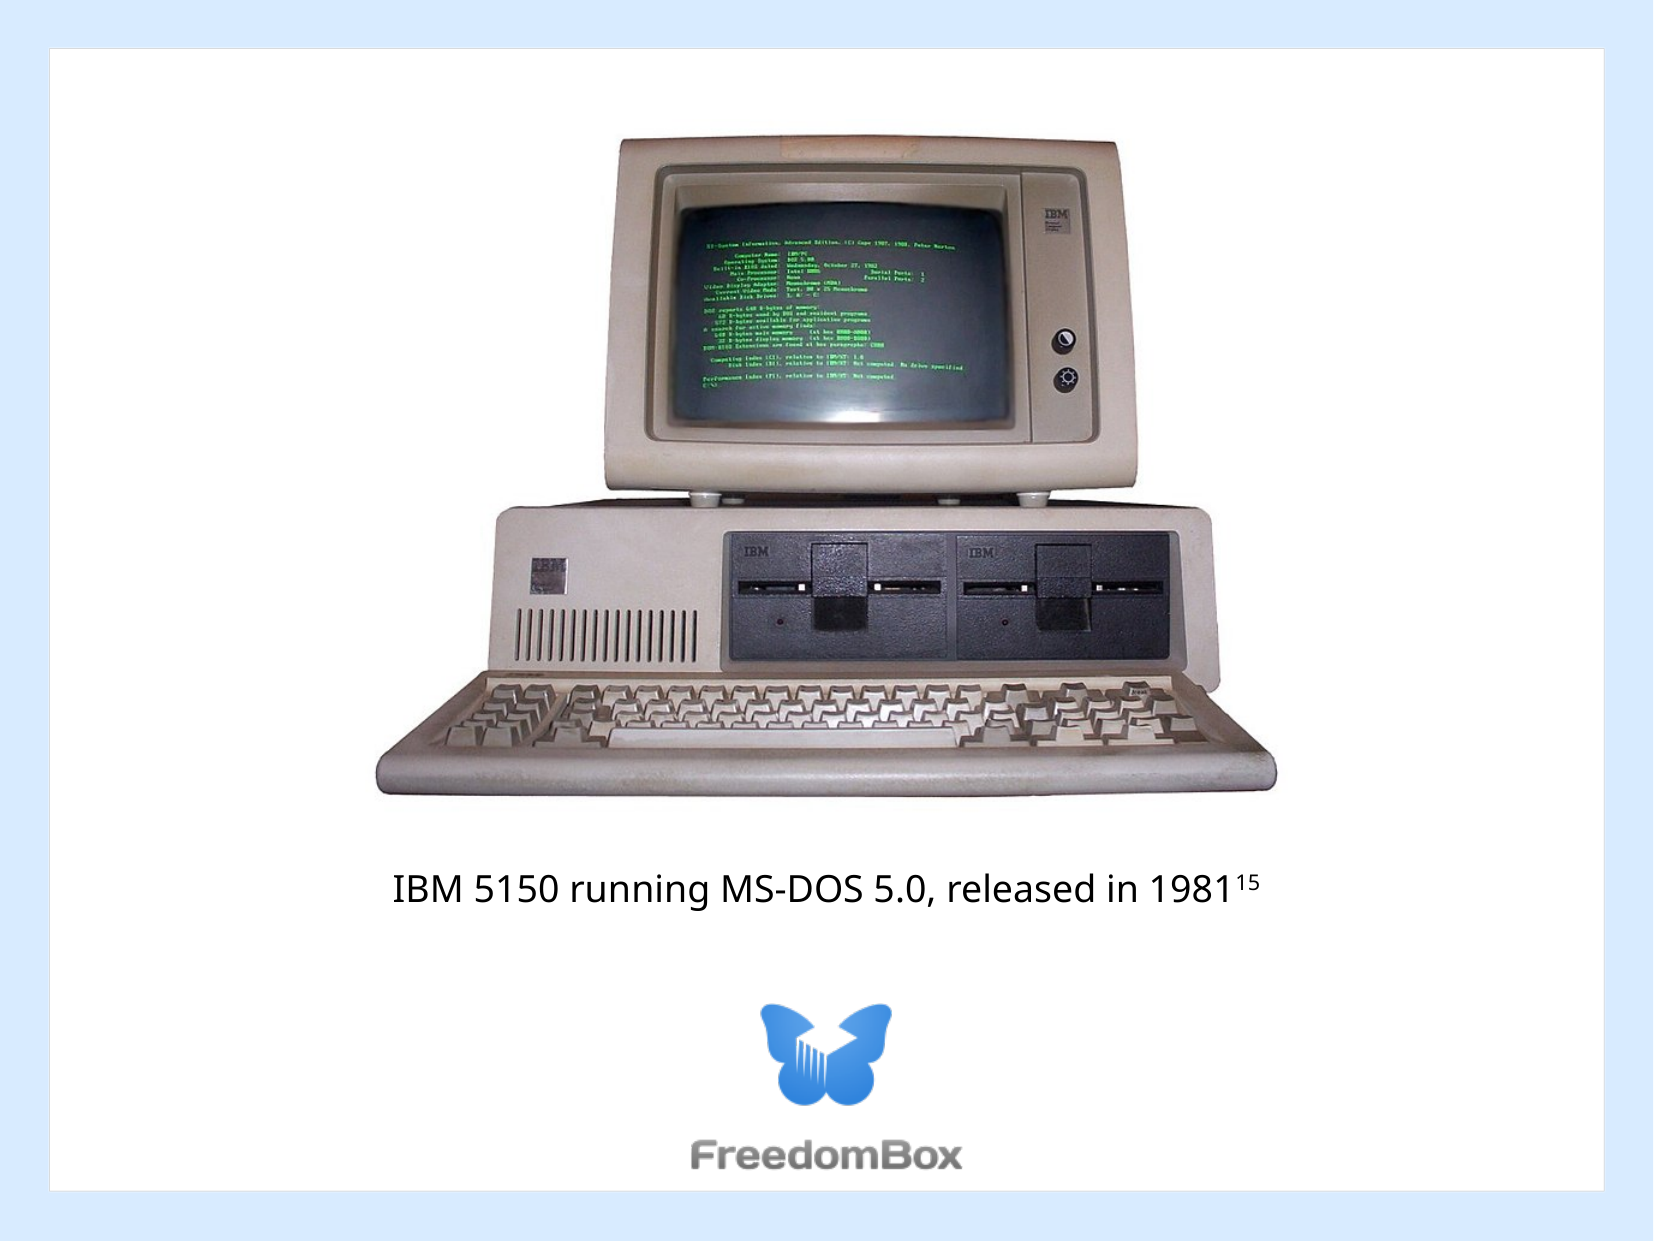

#
IBM 5150 running MS-DOS 5.0, released in 198115